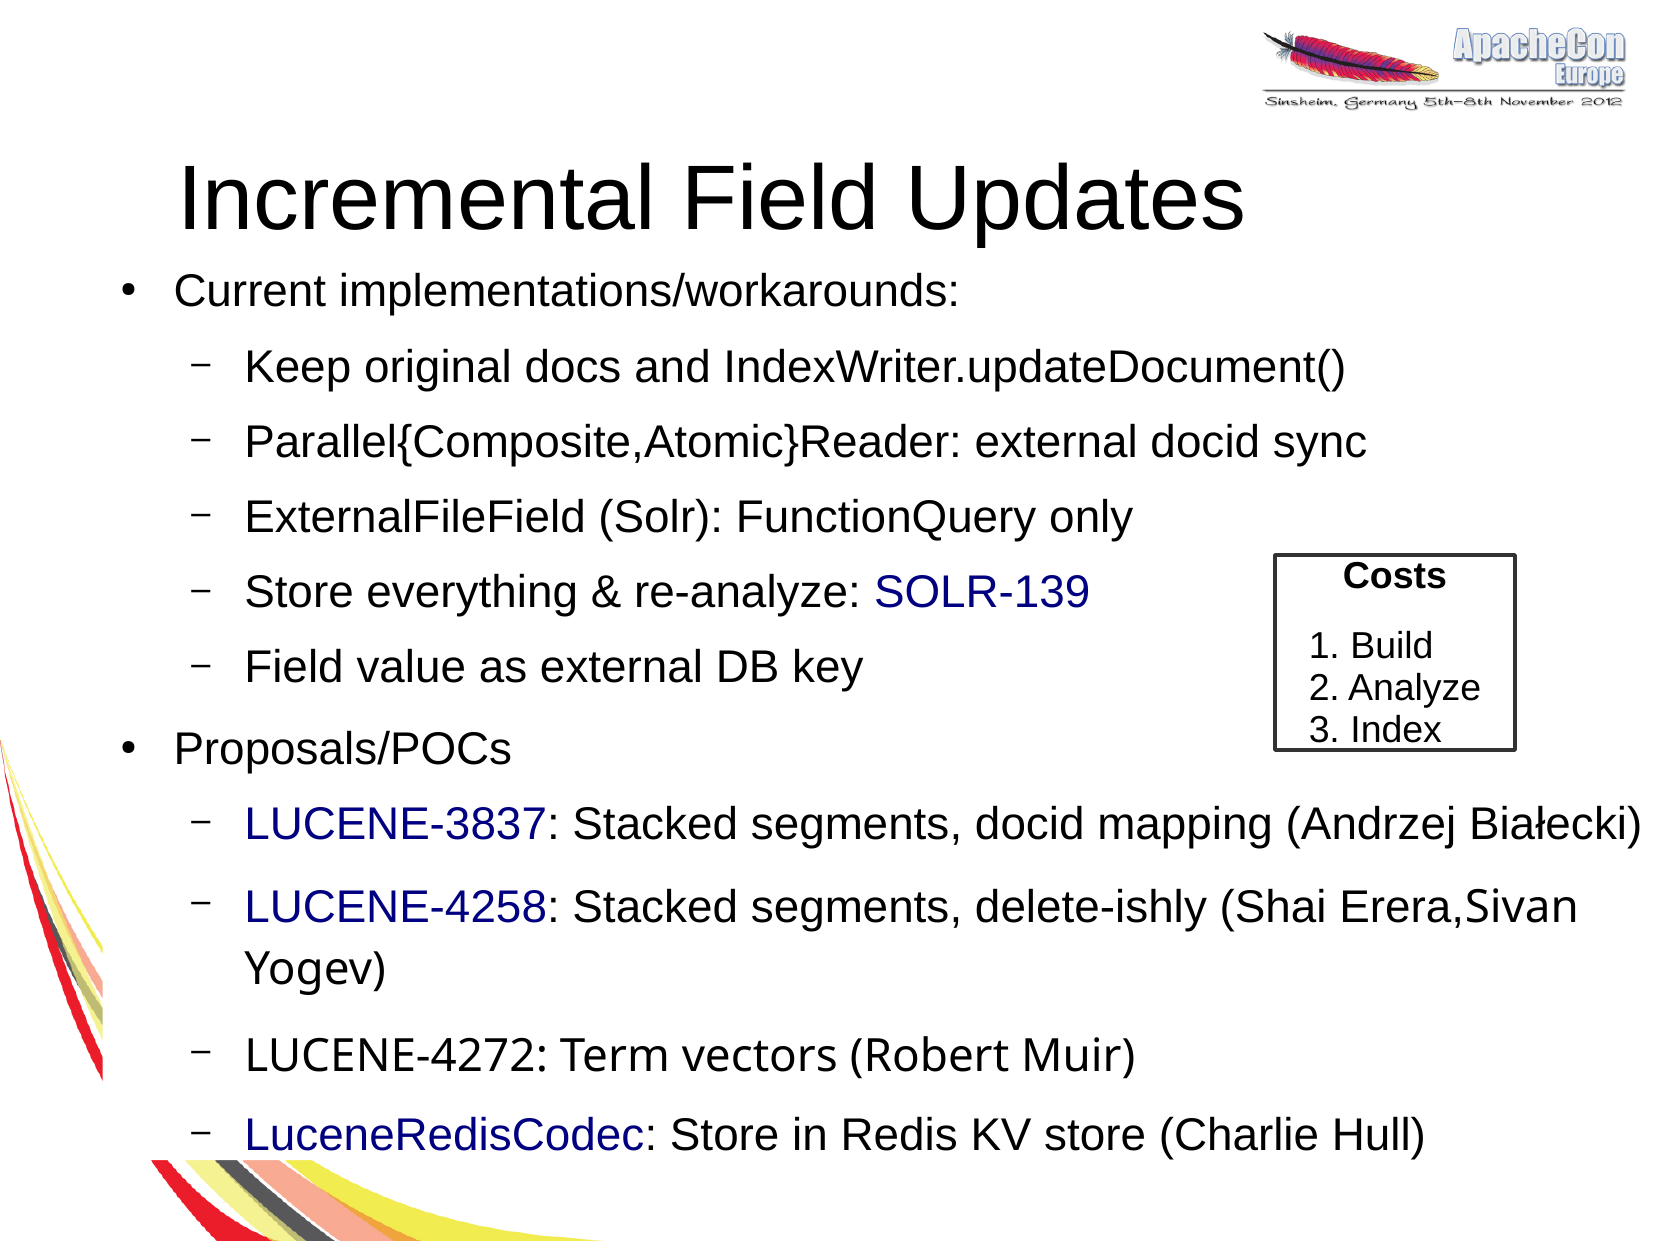

# Incremental Field Updates
Current implementations/workarounds:
Keep original docs and IndexWriter.updateDocument()
Parallel{Composite,Atomic}Reader: external docid sync
ExternalFileField (Solr): FunctionQuery only
Store everything & re-analyze: SOLR-139
Field value as external DB key
Proposals/POCs
LUCENE-3837: Stacked segments, docid mapping (Andrzej Białecki)
LUCENE-4258: Stacked segments, delete-ishly (Shai Erera,Sivan Yogev)
LUCENE-4272: Term vectors (Robert Muir)
LuceneRedisCodec: Store in Redis KV store (Charlie Hull)
Costs
1. Build
2. Analyze
3. Index